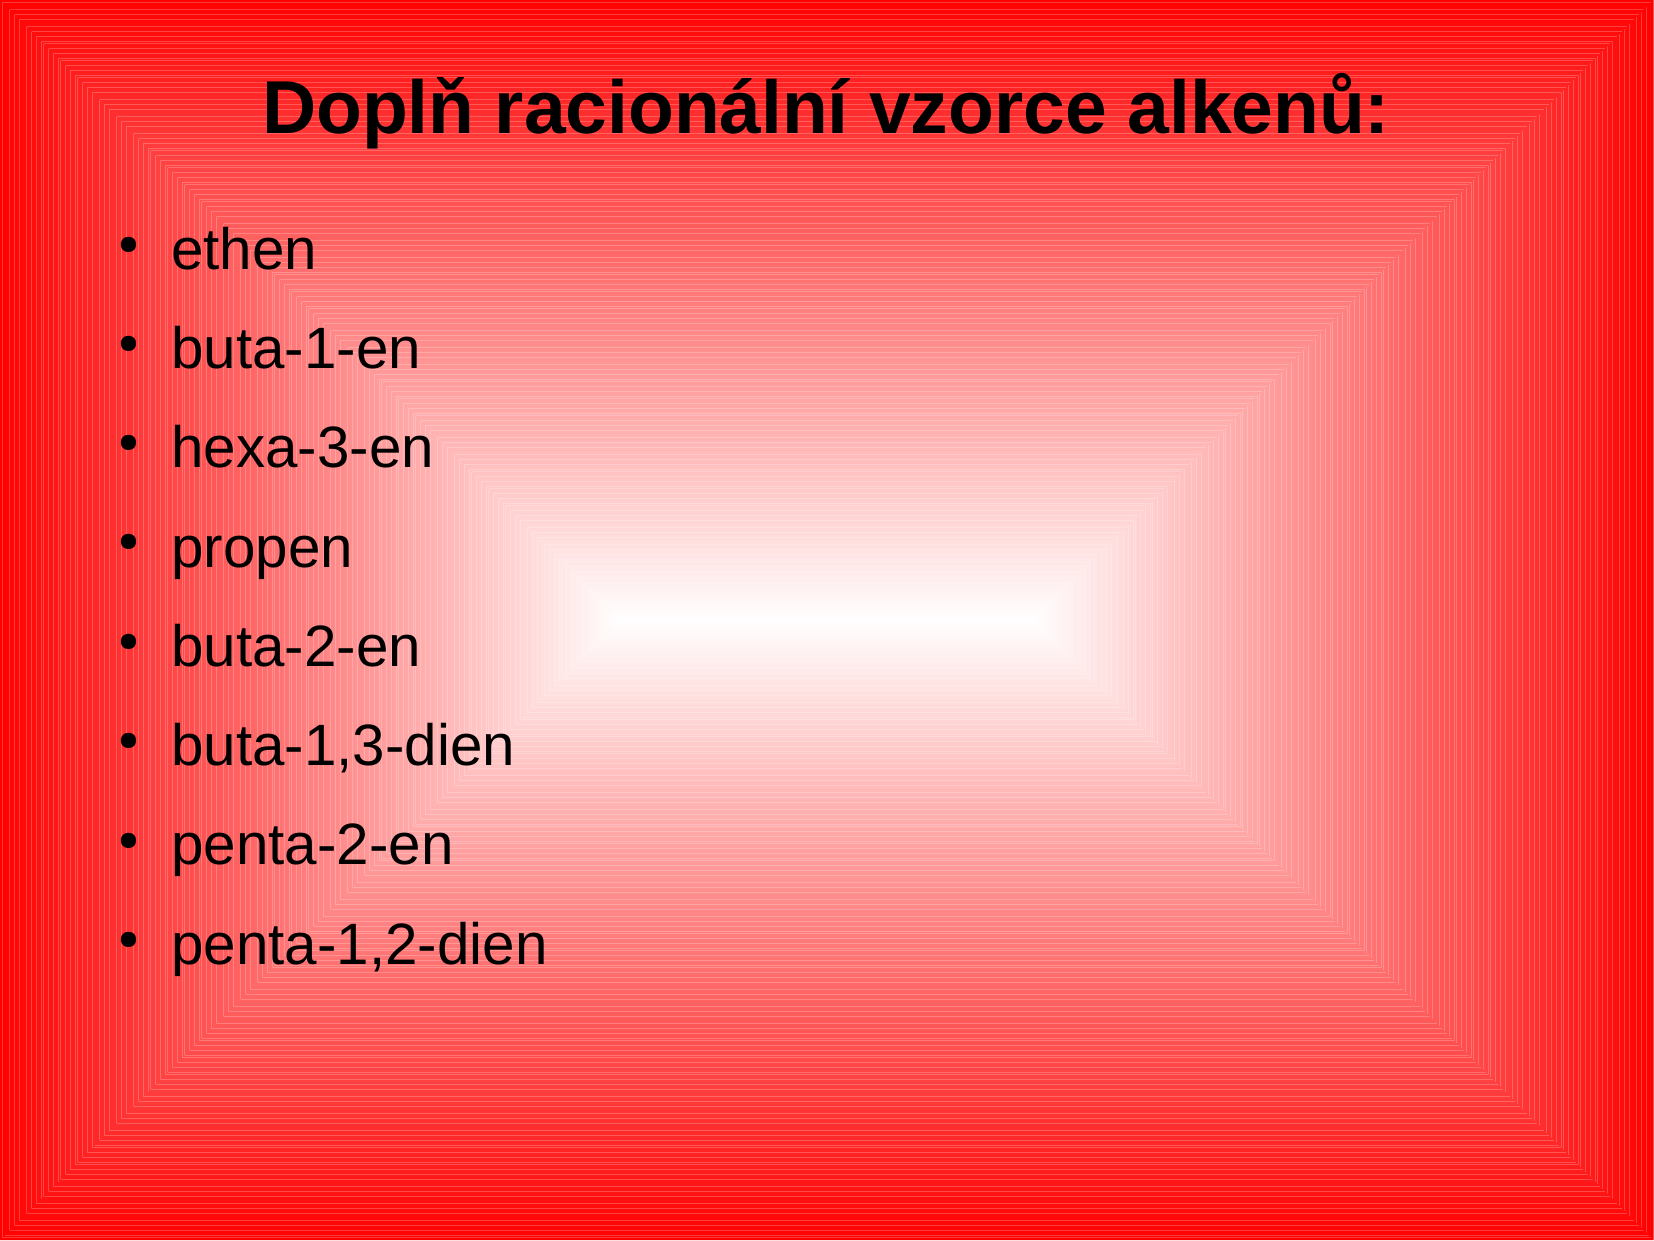

# Doplň racionální vzorce alkenů:
ethen
buta-1-en
hexa-3-en
propen
buta-2-en
buta-1,3-dien
penta-2-en
penta-1,2-dien